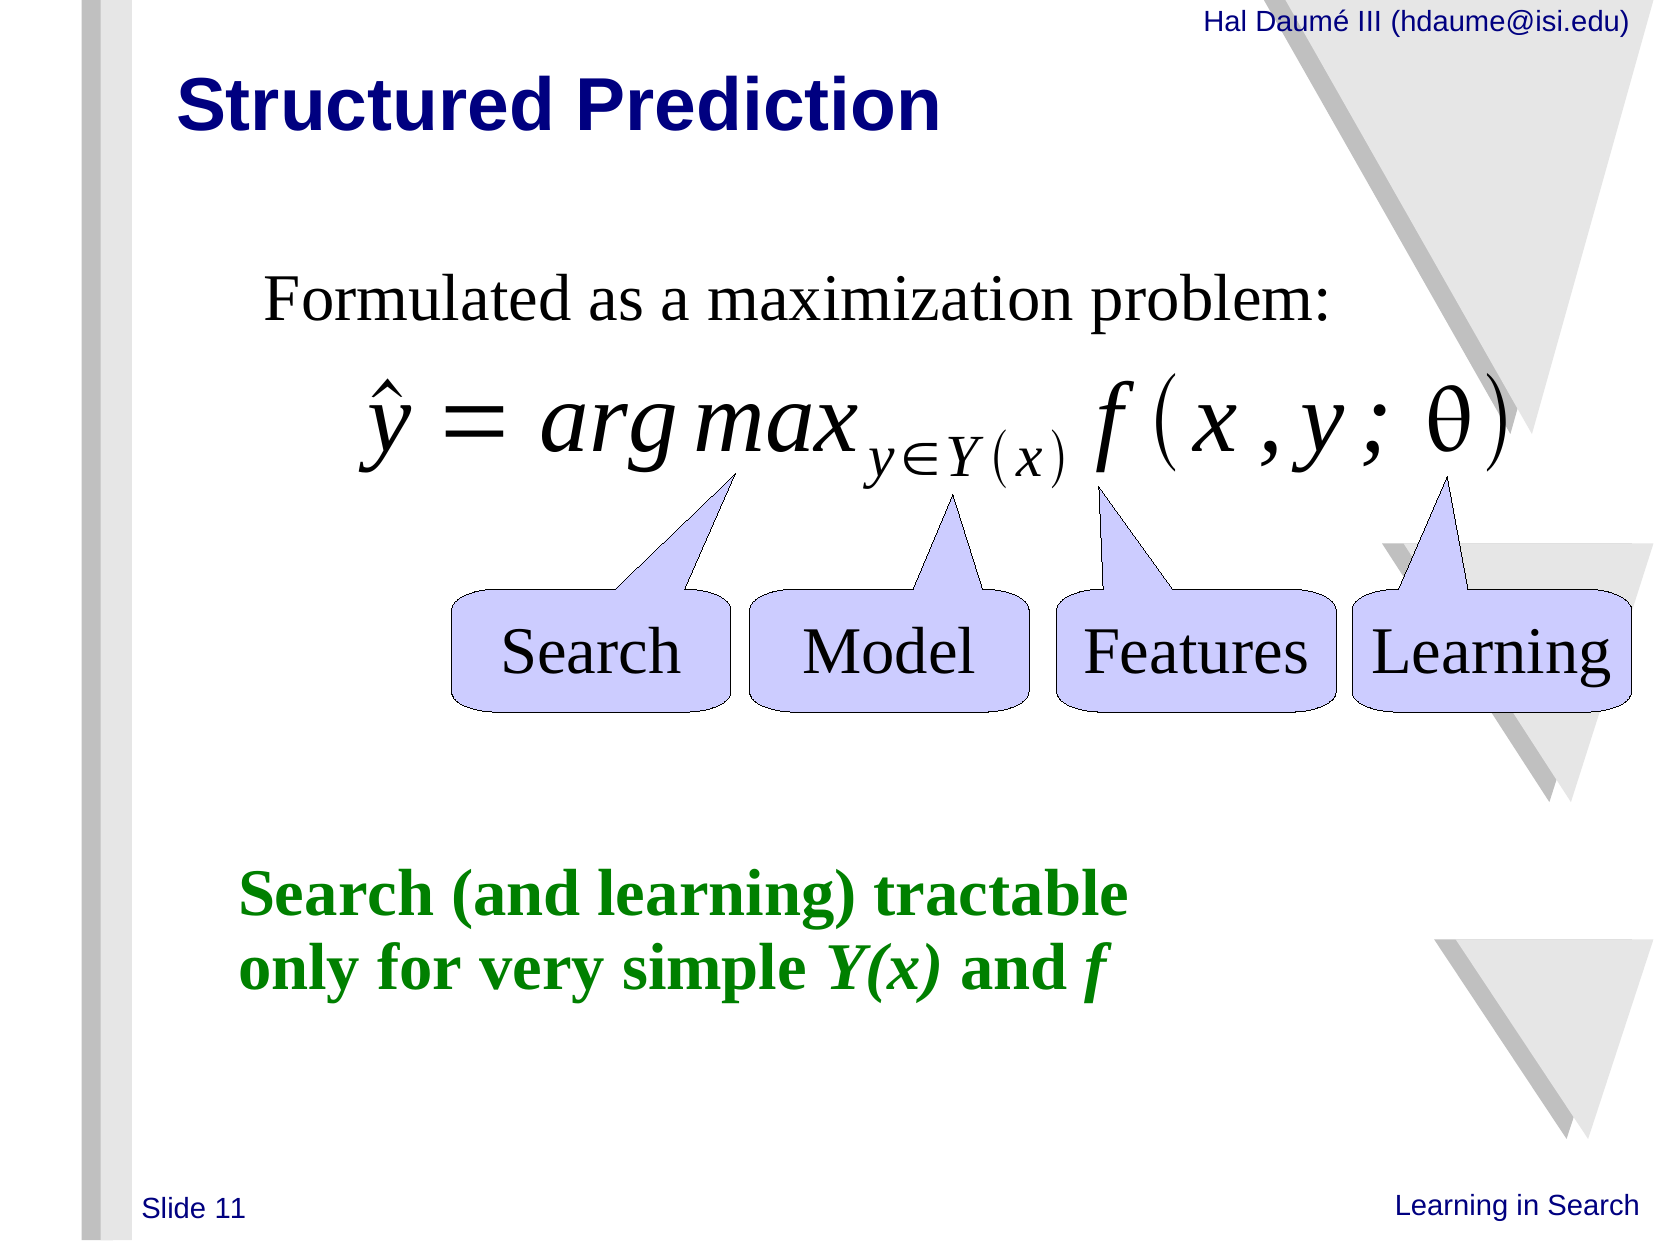

# Structured Prediction
Formulated as a maximization problem:
Search
Model
Features
Learning
Search (and learning) tractable
only for very simple Y(x) and f